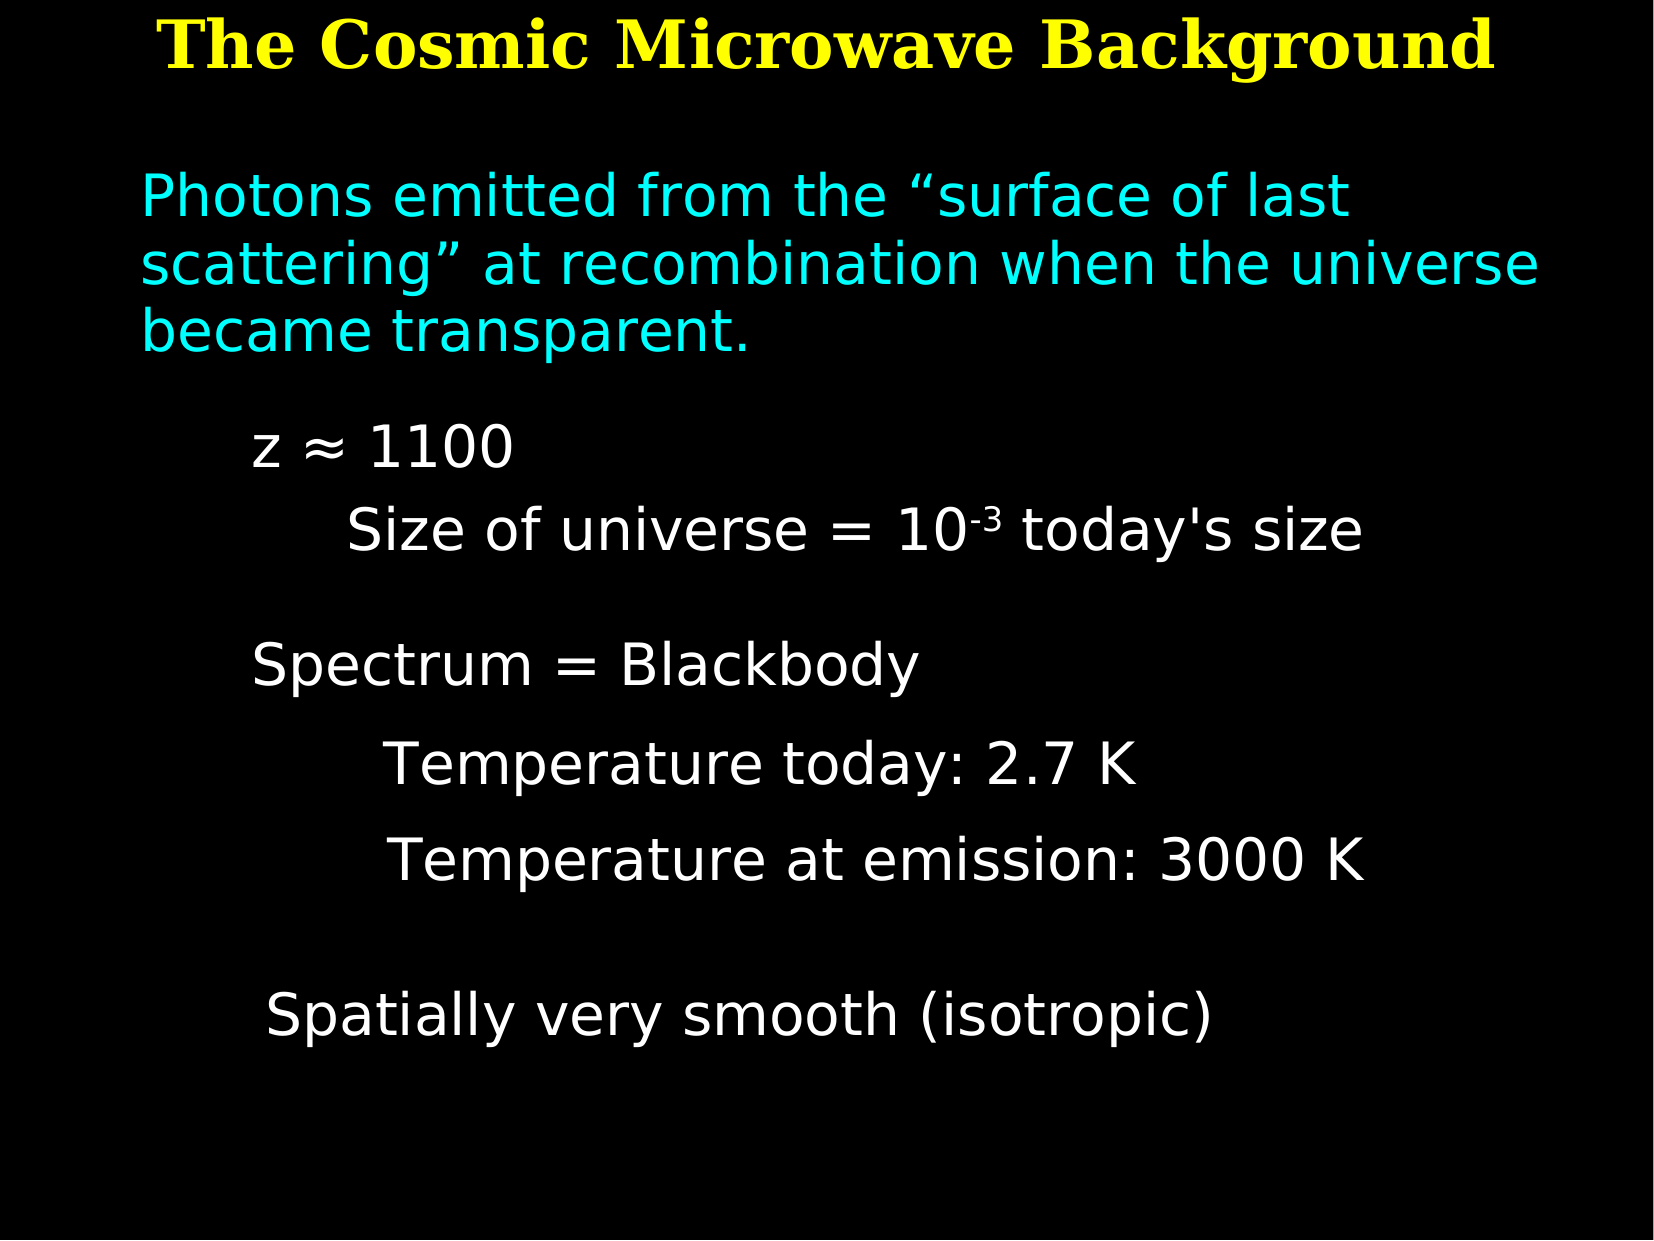

The Cosmic Microwave Background
Photons emitted from the “surface of last scattering” at recombination when the universe became transparent.
z ≈ 1100
Size of universe = 10-3 today's size
Spectrum = Blackbody
Temperature today: 2.7 K
Temperature at emission: 3000 K
Spatially very smooth (isotropic)